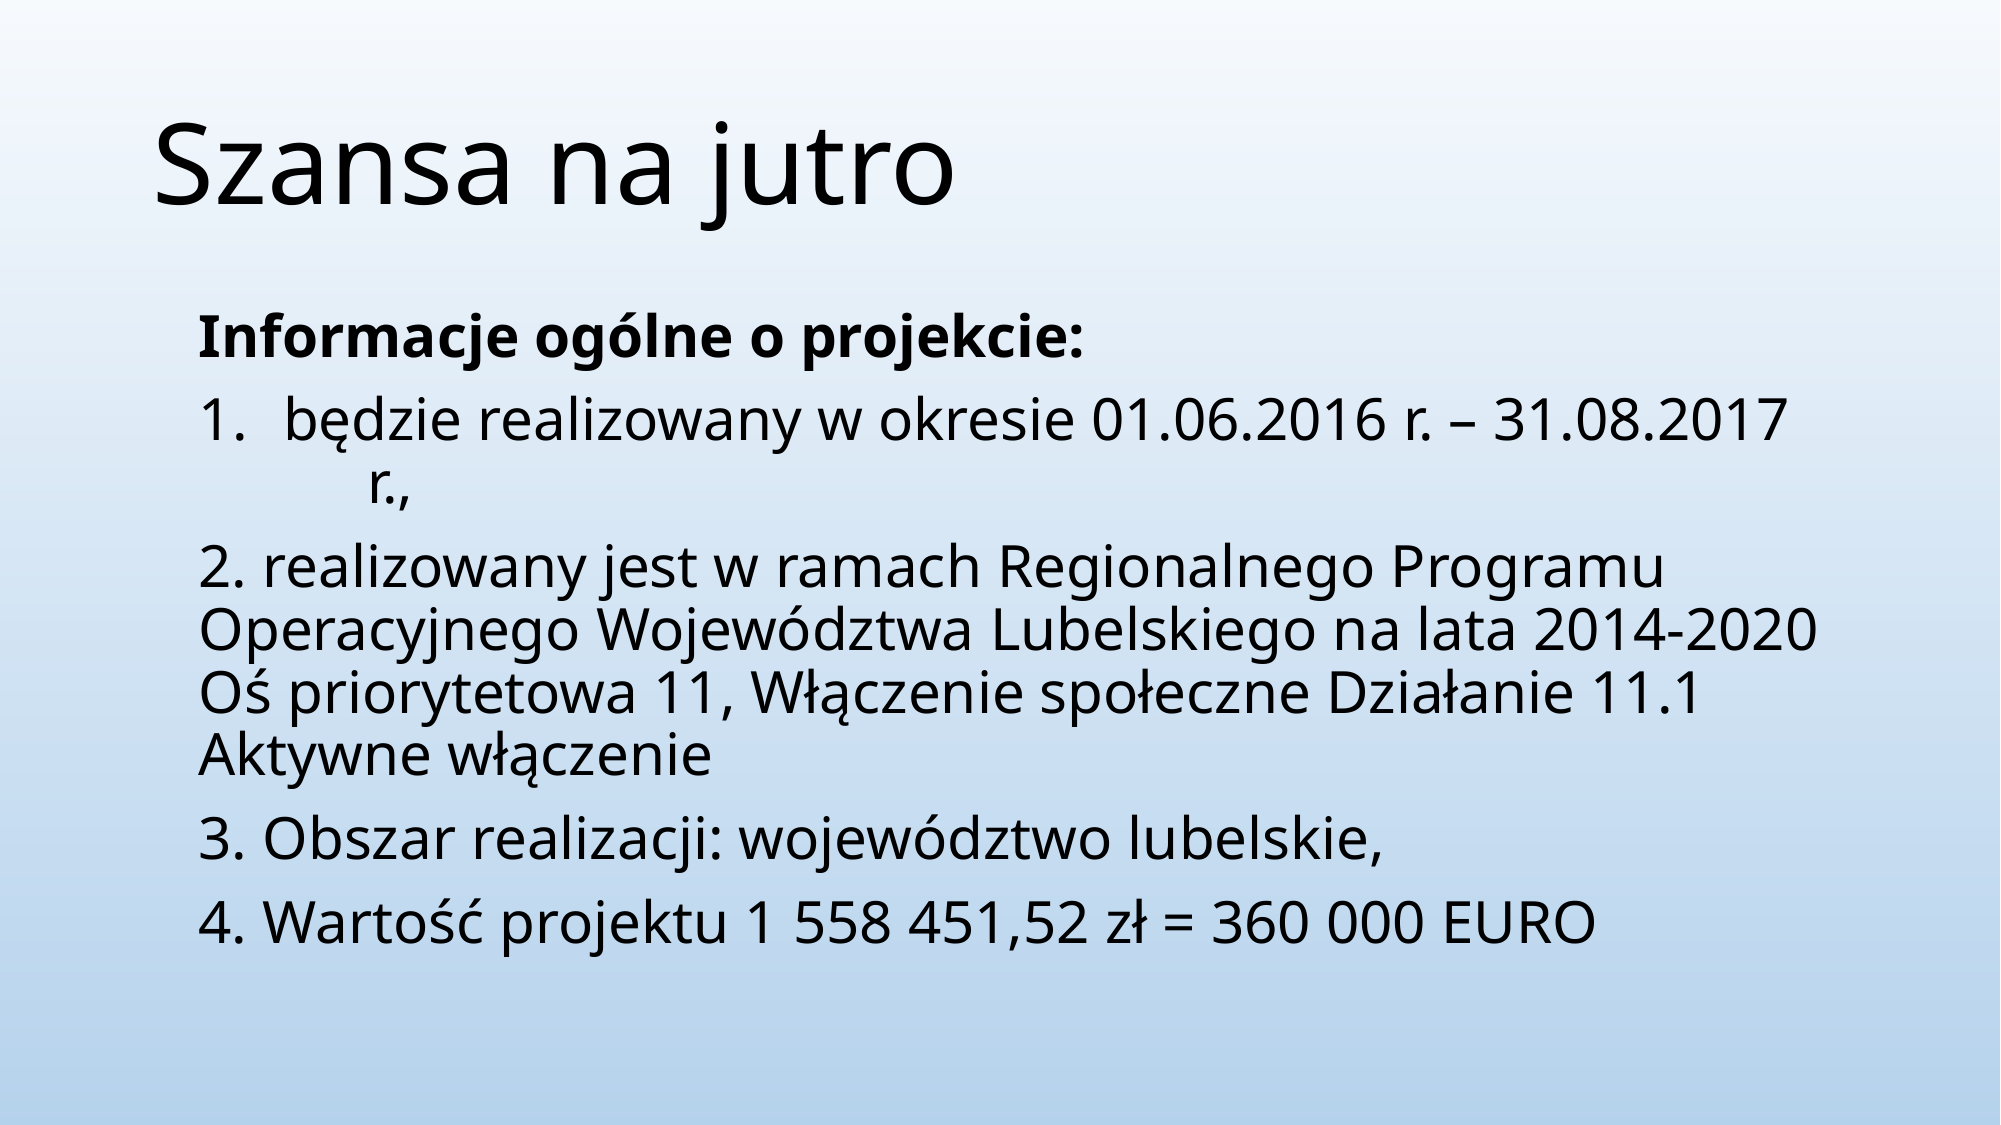

# Szansa na jutro
Informacje ogólne o projekcie:
będzie realizowany w okresie 01.06.2016 r. – 31.08.2017 r.,
2. realizowany jest w ramach Regionalnego Programu Operacyjnego Województwa Lubelskiego na lata 2014-2020 Oś priorytetowa 11, Włączenie społeczne Działanie 11.1 Aktywne włączenie
3. Obszar realizacji: województwo lubelskie,
4. Wartość projektu 1 558 451,52 zł = 360 000 EURO